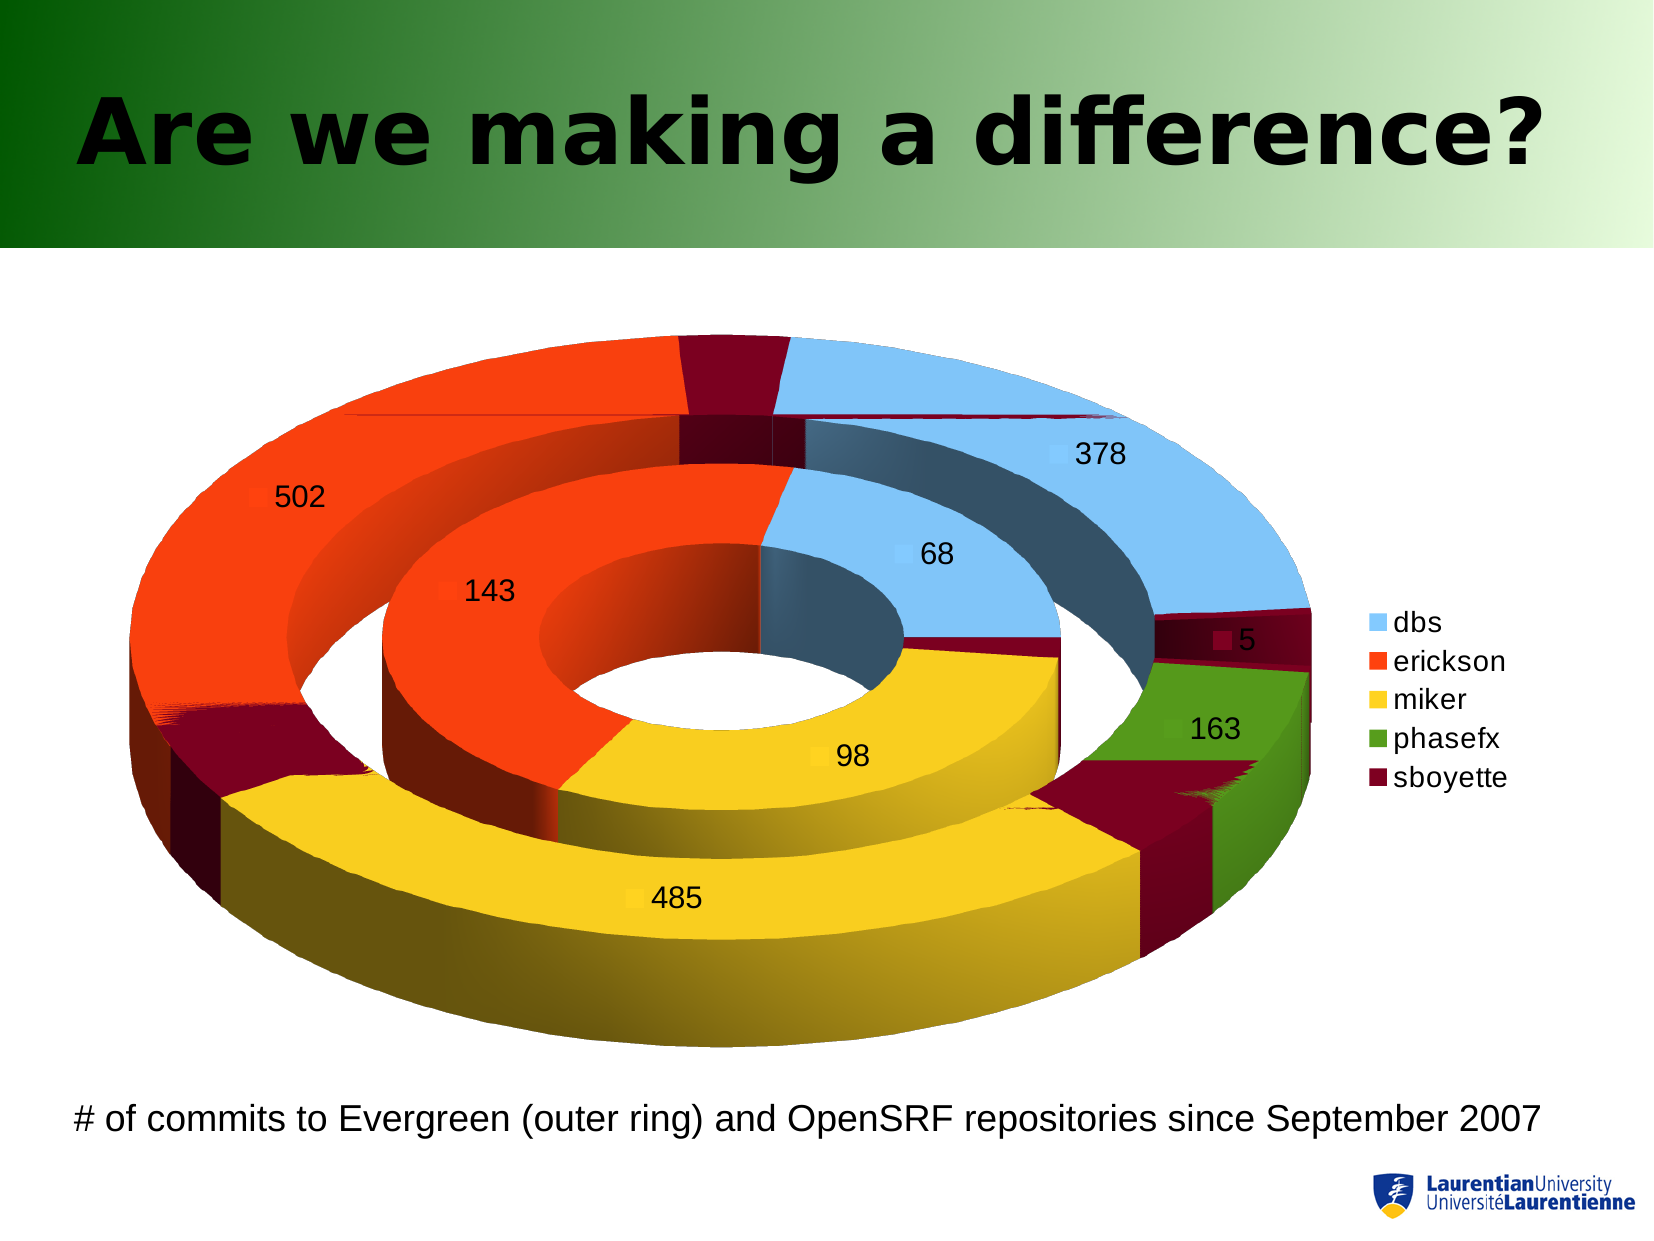

# Are we making a difference?
### Chart
| Category | Evergreen | OpenSRF |
|---|---|---|
| dbs | 378.0 | 68.0 |
| erickson | 502.0 | 143.0 |
| miker | 485.0 | 98.0 |
| phasefx | 163.0 | 0.0 |
| sboyette | 5.0 | 6.0 |# of commits to Evergreen (outer ring) and OpenSRF repositories since September 2007